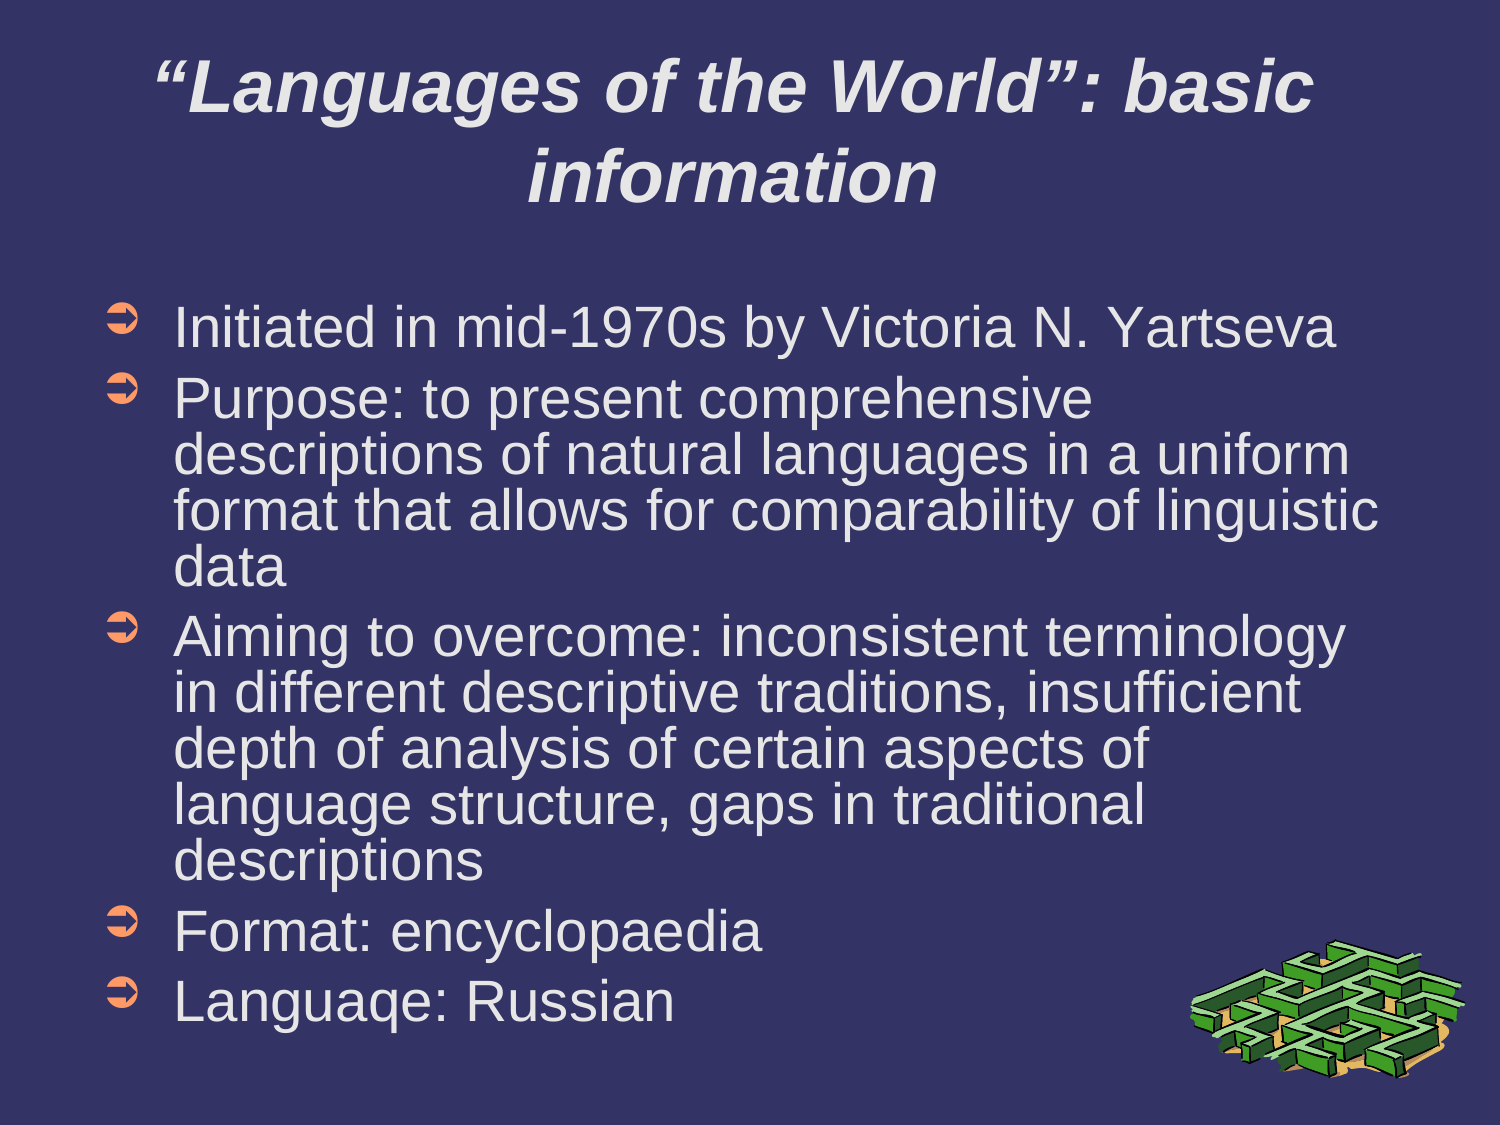

# “Languages of the World”: basic information
Initiated in mid-1970s by Victoria N. Yartseva
Purpose: to present comprehensive descriptions of natural languages in a uniform format that allows for comparability of linguistic data
Aiming to overcome: inconsistent terminology in different descriptive traditions, insufficient depth of analysis of certain aspects of language structure, gaps in traditional descriptions
Format: encyclopaedia
Languaqe: Russian